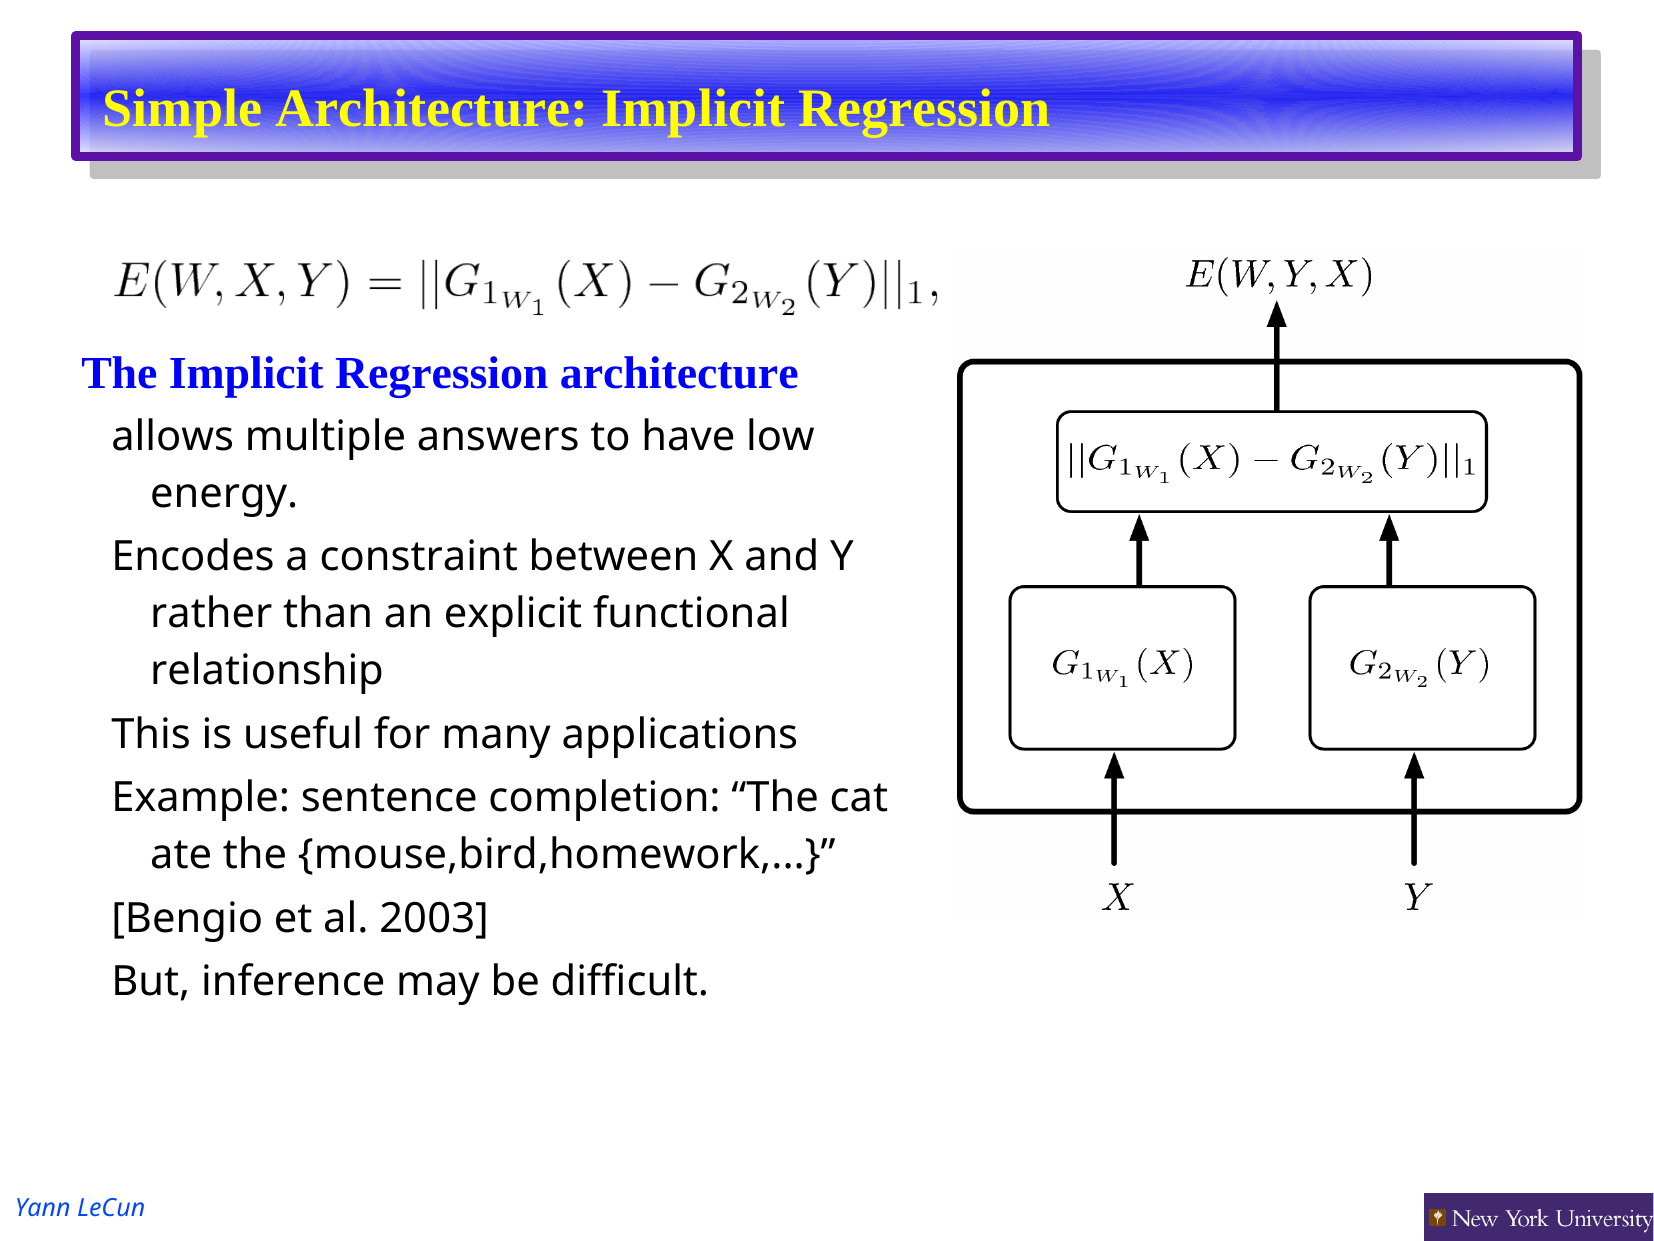

# Simple Architecture: Implicit Regression
The Implicit Regression architecture
allows multiple answers to have low energy.
Encodes a constraint between X and Y rather than an explicit functional relationship
This is useful for many applications
Example: sentence completion: “The cat ate the {mouse,bird,homework,...}”
[Bengio et al. 2003]
But, inference may be difficult.